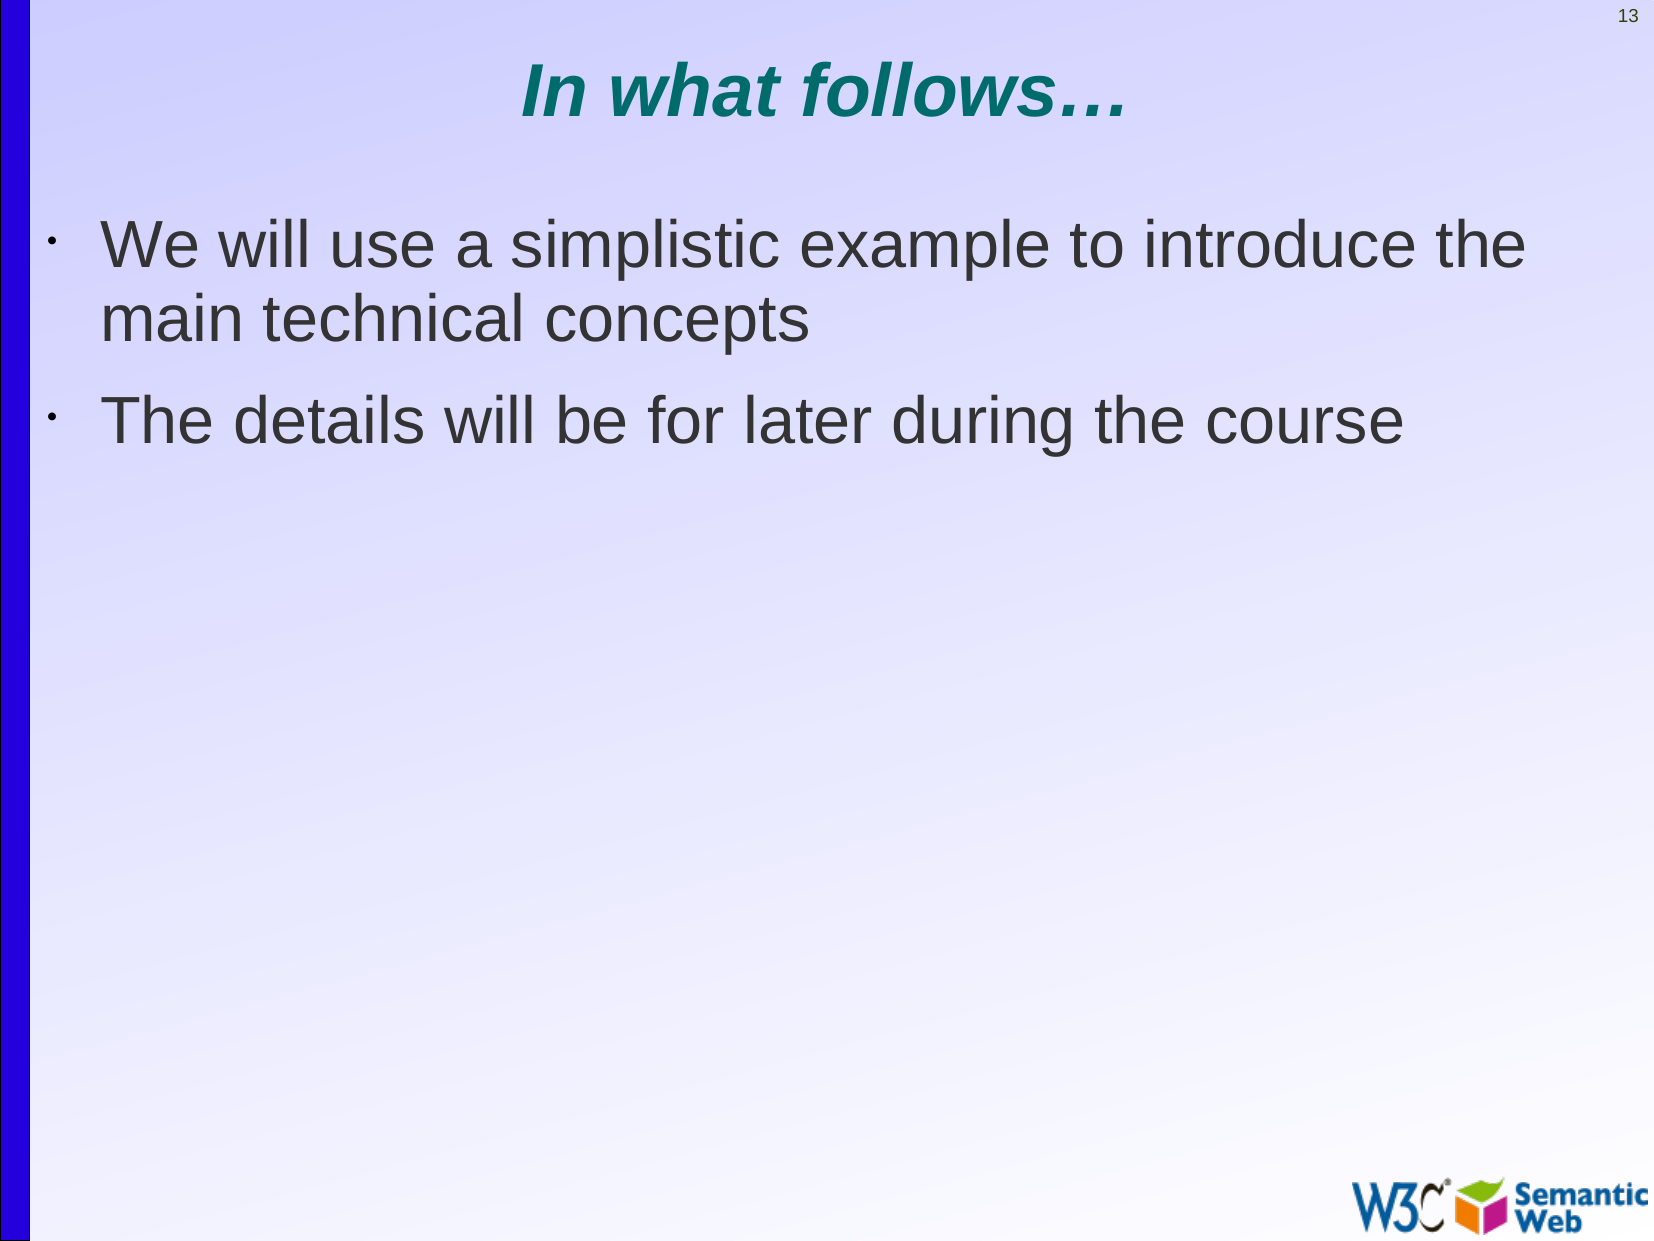

# In what follows…
We will use a simplistic example to introduce the main technical concepts
The details will be for later during the course